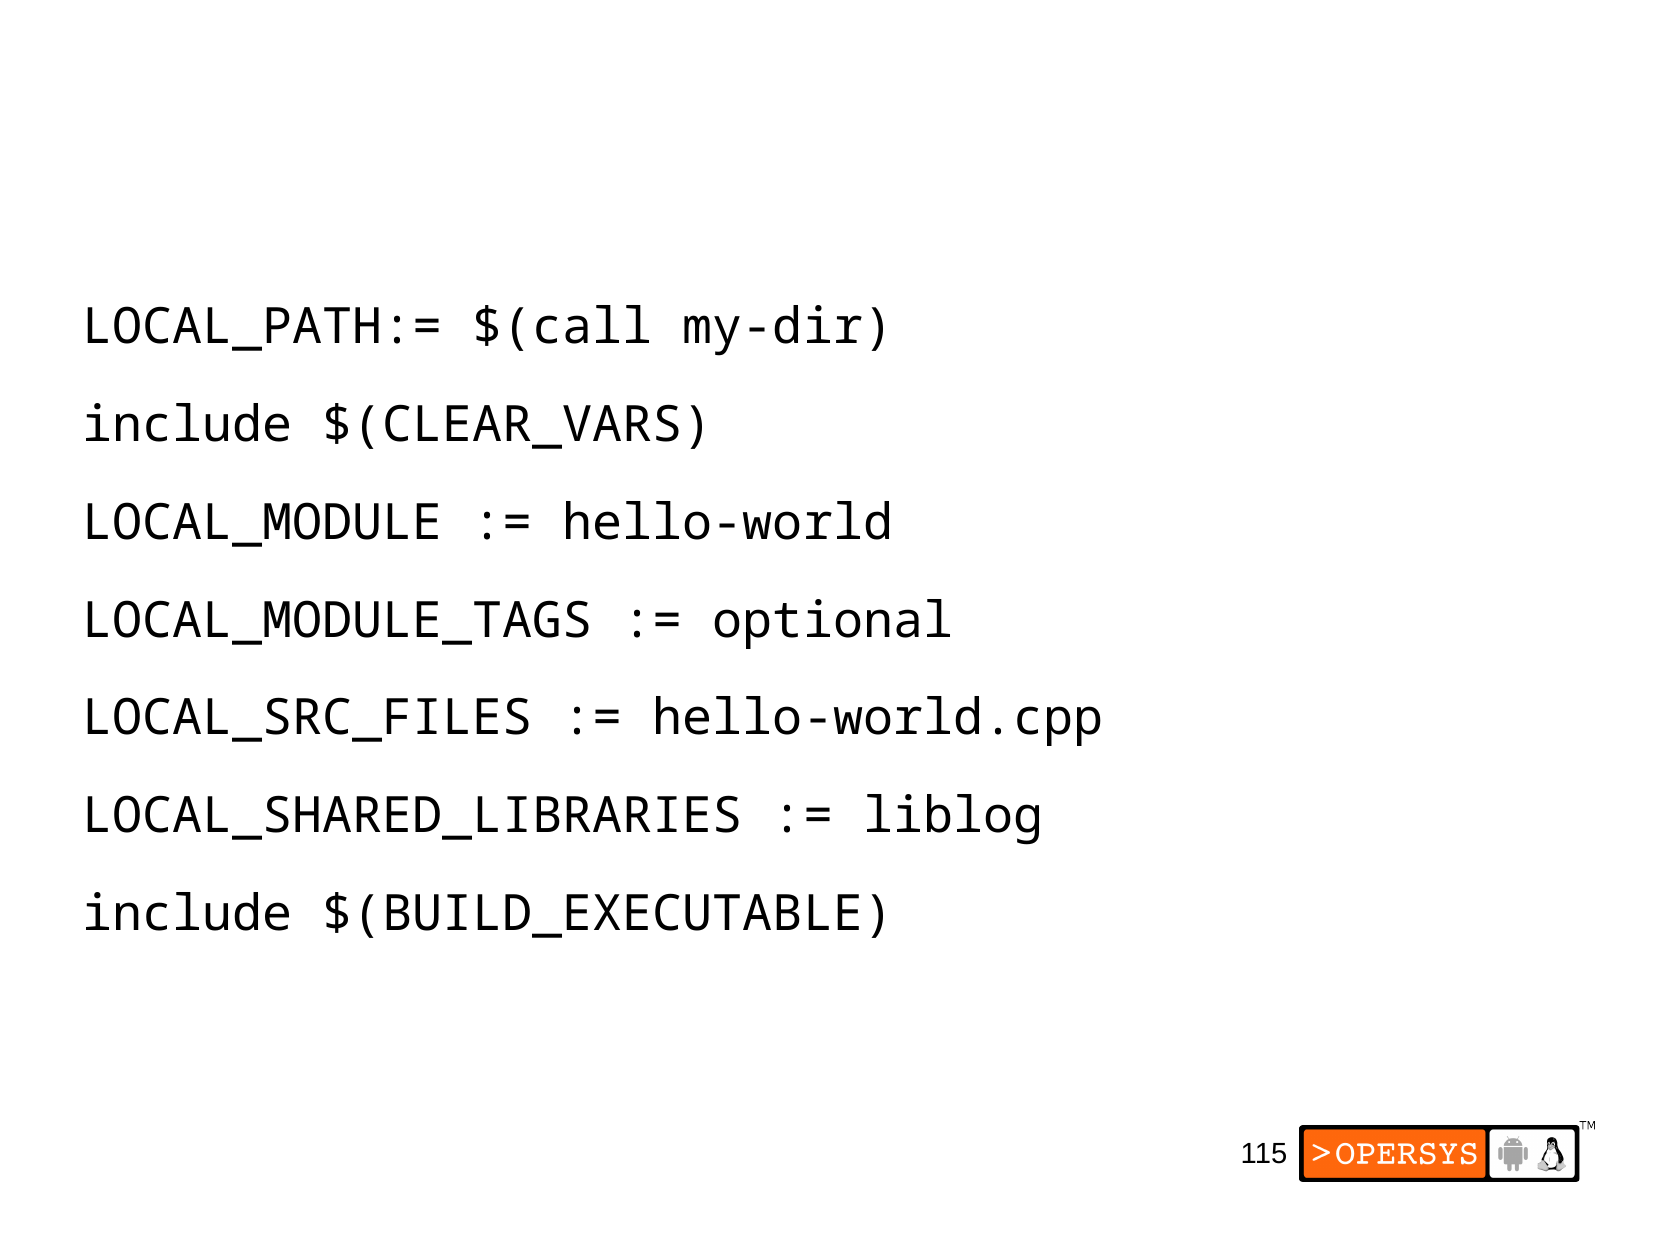

# LOCAL_PATH:= $(call my-dir)
include $(CLEAR_VARS)
LOCAL_MODULE := hello-world
LOCAL_MODULE_TAGS := optional
LOCAL_SRC_FILES := hello-world.cpp
LOCAL_SHARED_LIBRARIES := liblog
include $(BUILD_EXECUTABLE)